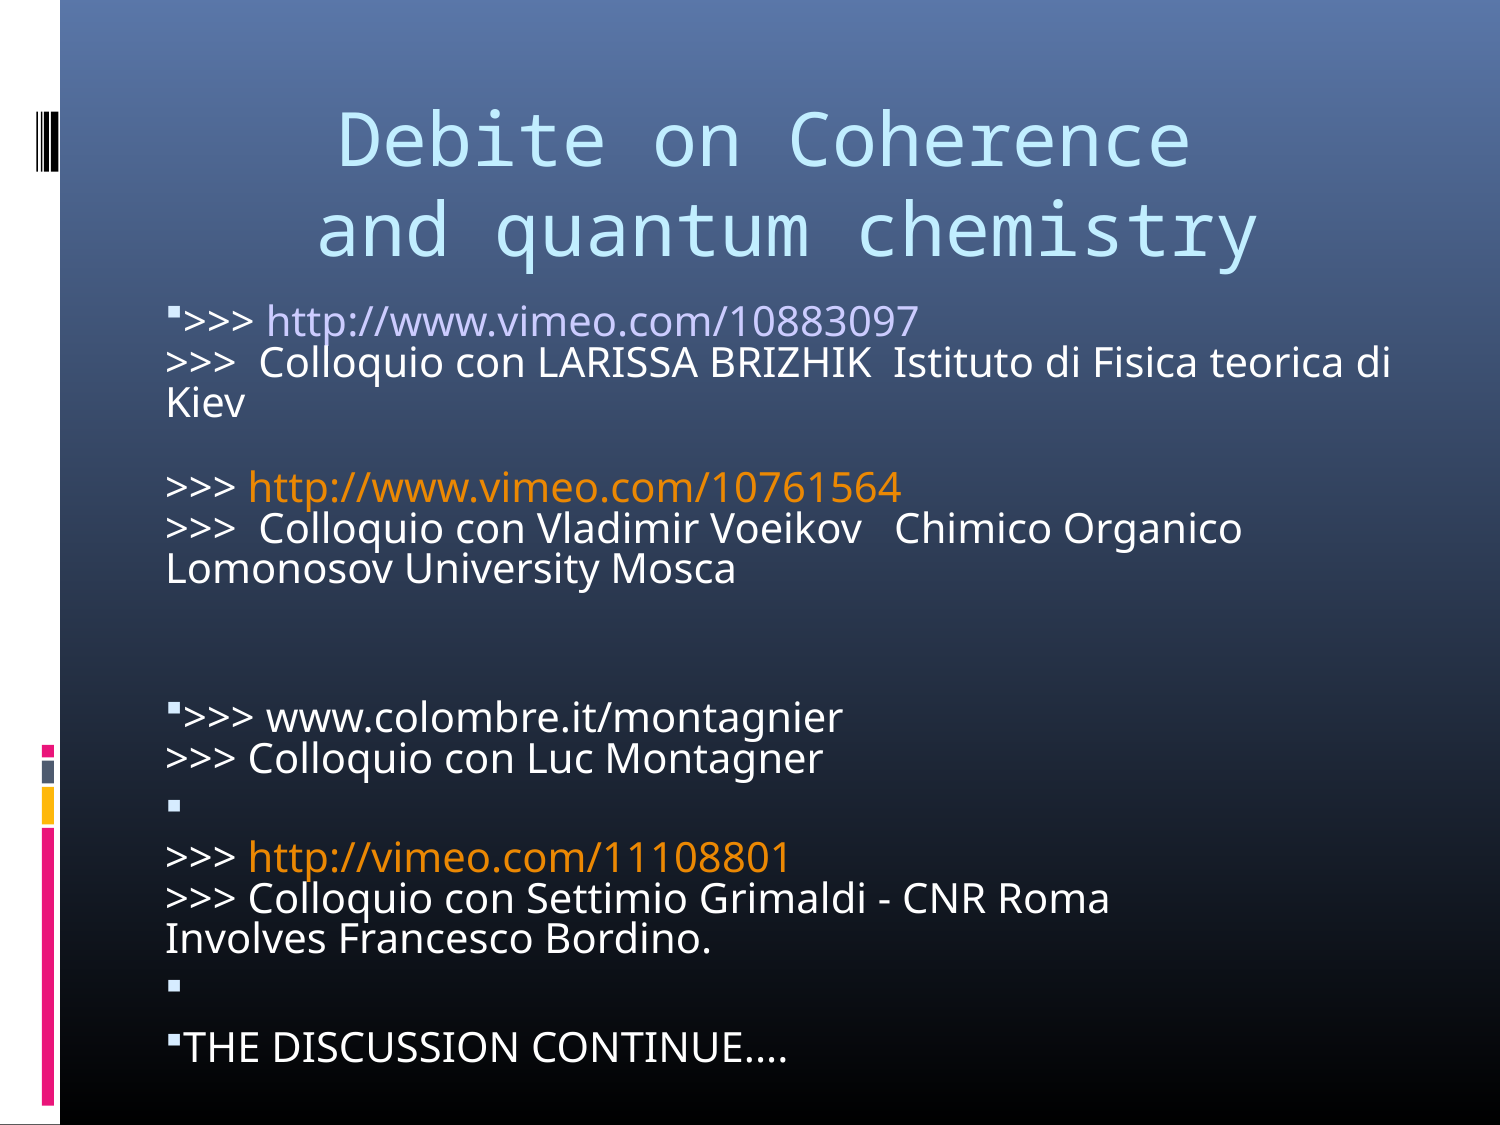

Debite on Coherence
and quantum chemistry
>>> http://www.vimeo.com/10883097
>>> Colloquio con LARISSA BRIZHIK Istituto di Fisica teorica di Kiev
>>> http://www.vimeo.com/10761564
>>> Colloquio con Vladimir Voeikov Chimico Organico Lomonosov University Mosca
>>> www.colombre.it/montagnier
>>> Colloquio con Luc Montagner
>>> http://vimeo.com/11108801
>>> Colloquio con Settimio Grimaldi - CNR Roma      Involves Francesco Bordino.
THE DISCUSSION CONTINUE....